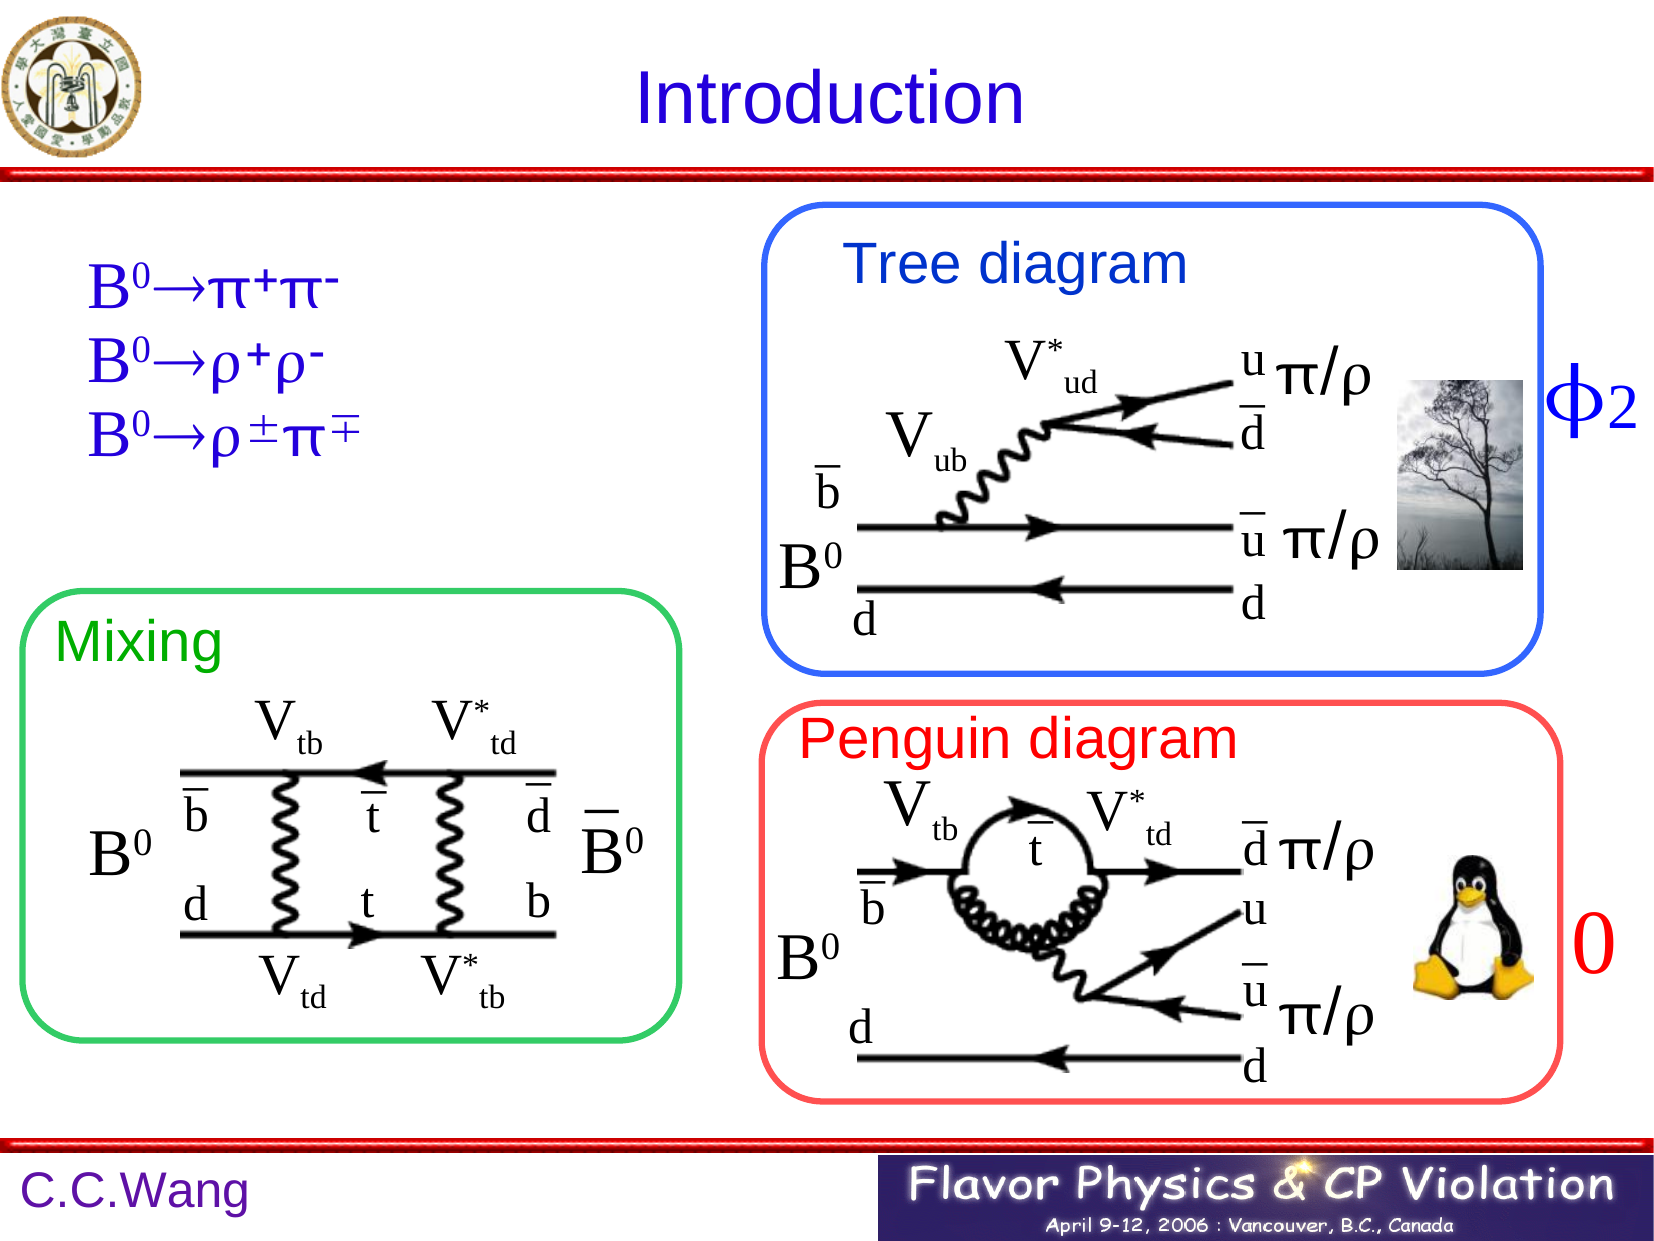

# Introduction
Tree diagram
V*ud
/
–
d
Vub
–
b
–
u
/
B0
d
u
d
2
B0+-
B0+-
B0±∓
Mixing
Vtb
V*td
–
d
–
b
–
t
–
B0
B0
t
b
d
Vtd
V*tb
Penguin diagram
Vtb
V*td
–
t
–
d
/
–
b
u
0
B0
–
u
/
d
d